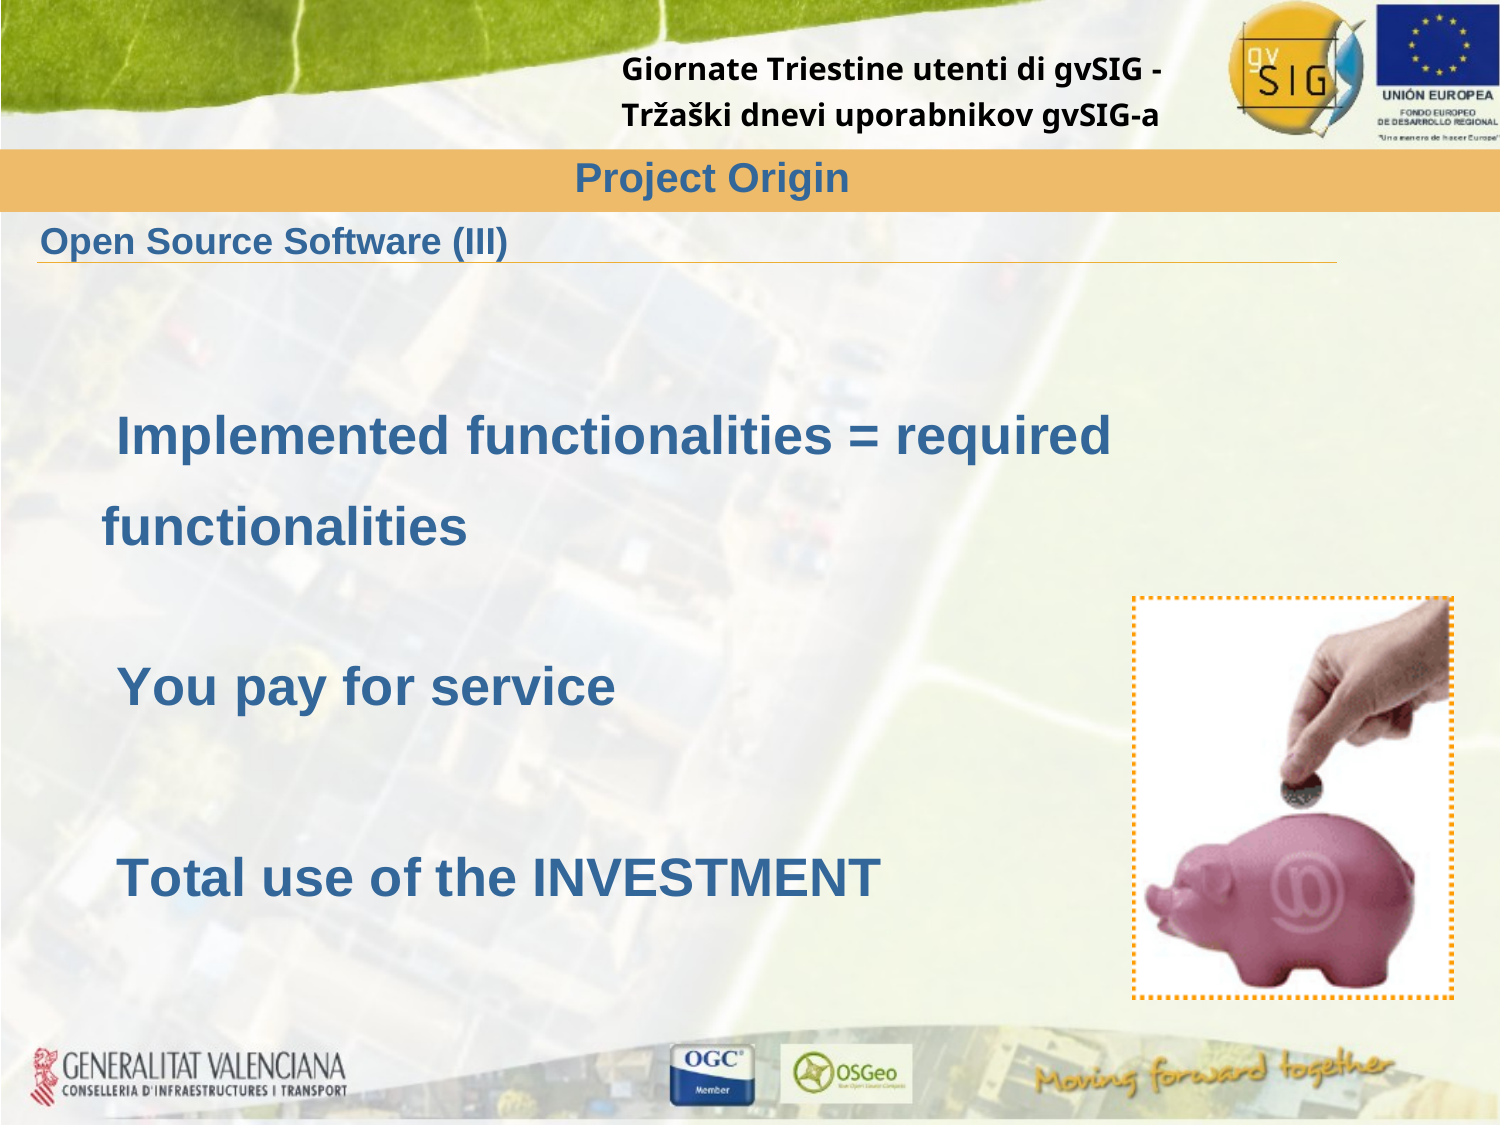

Project Origin
Open Source Software (III)
 Implemented functionalities = required functionalities
 You pay for service
 Total use of the INVESTMENT